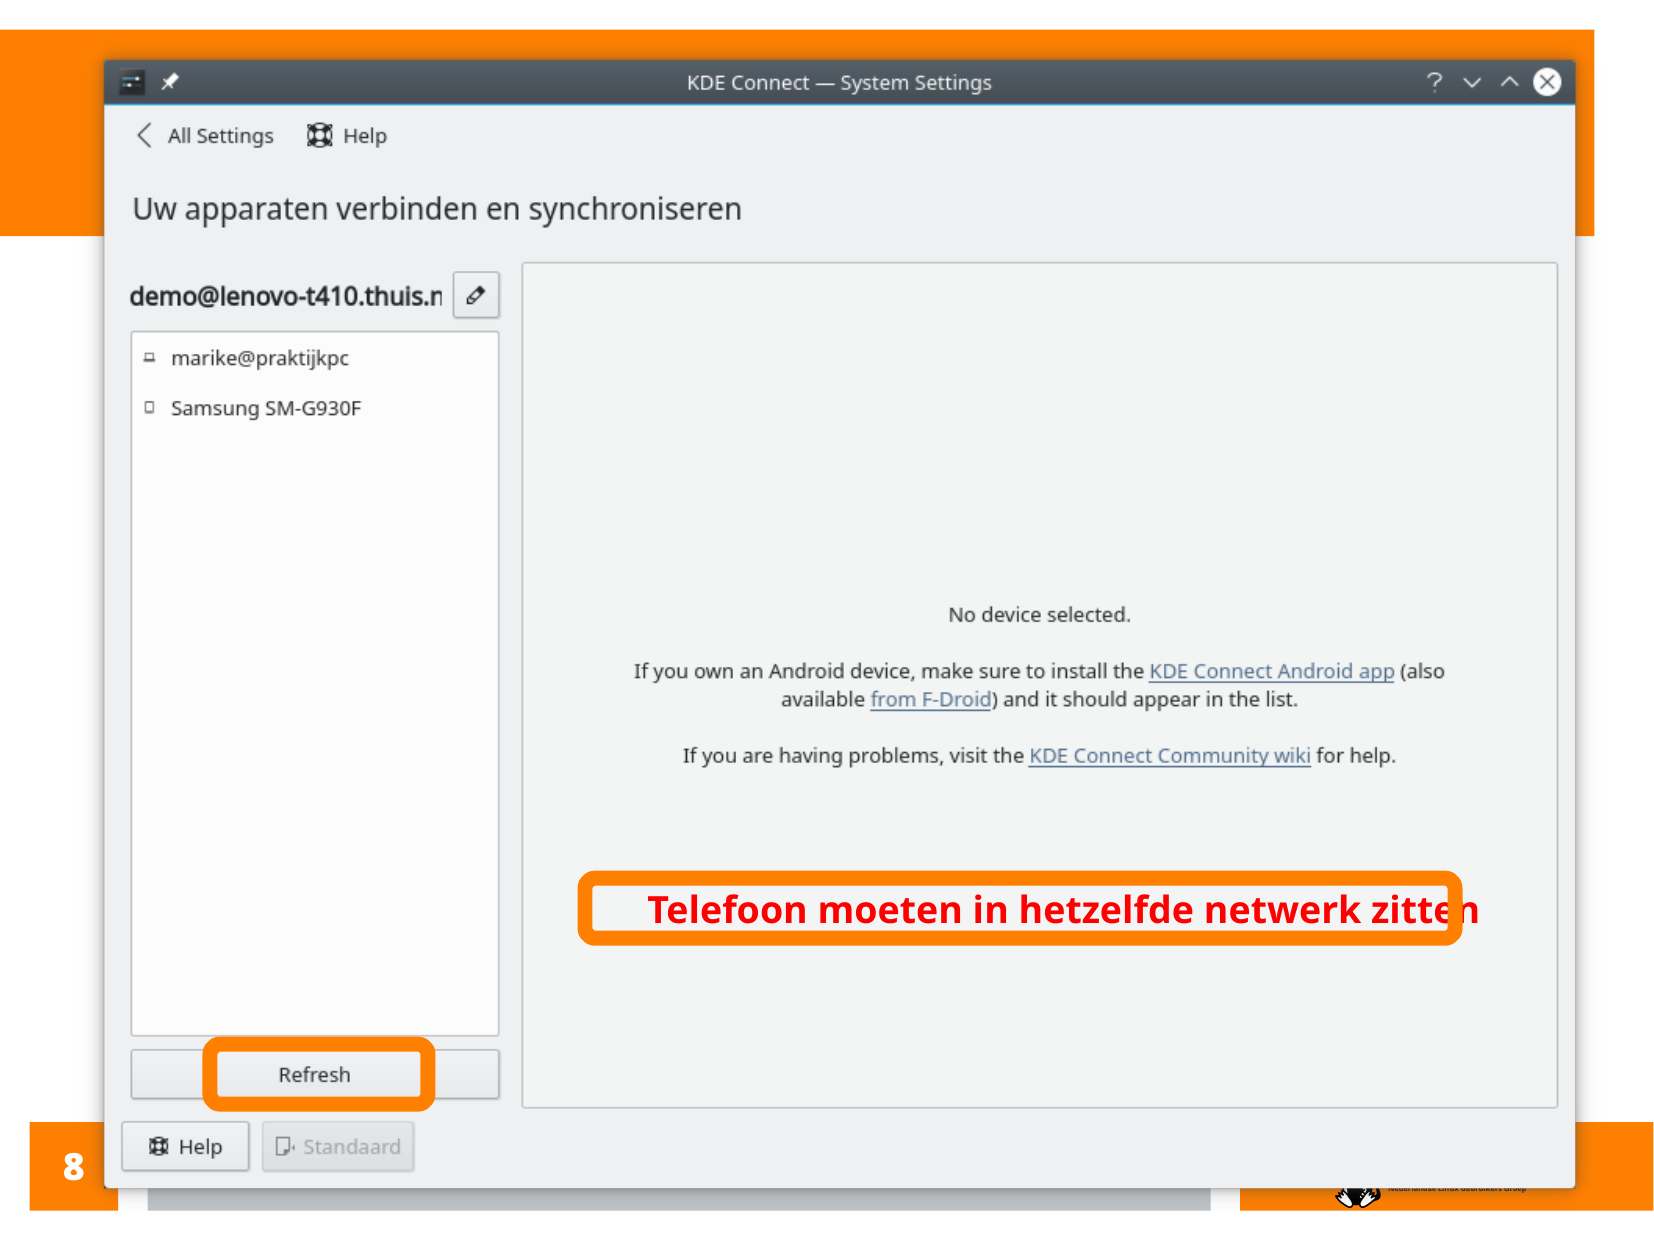

Telefoon moeten in hetzelfde netwerk zitten
8